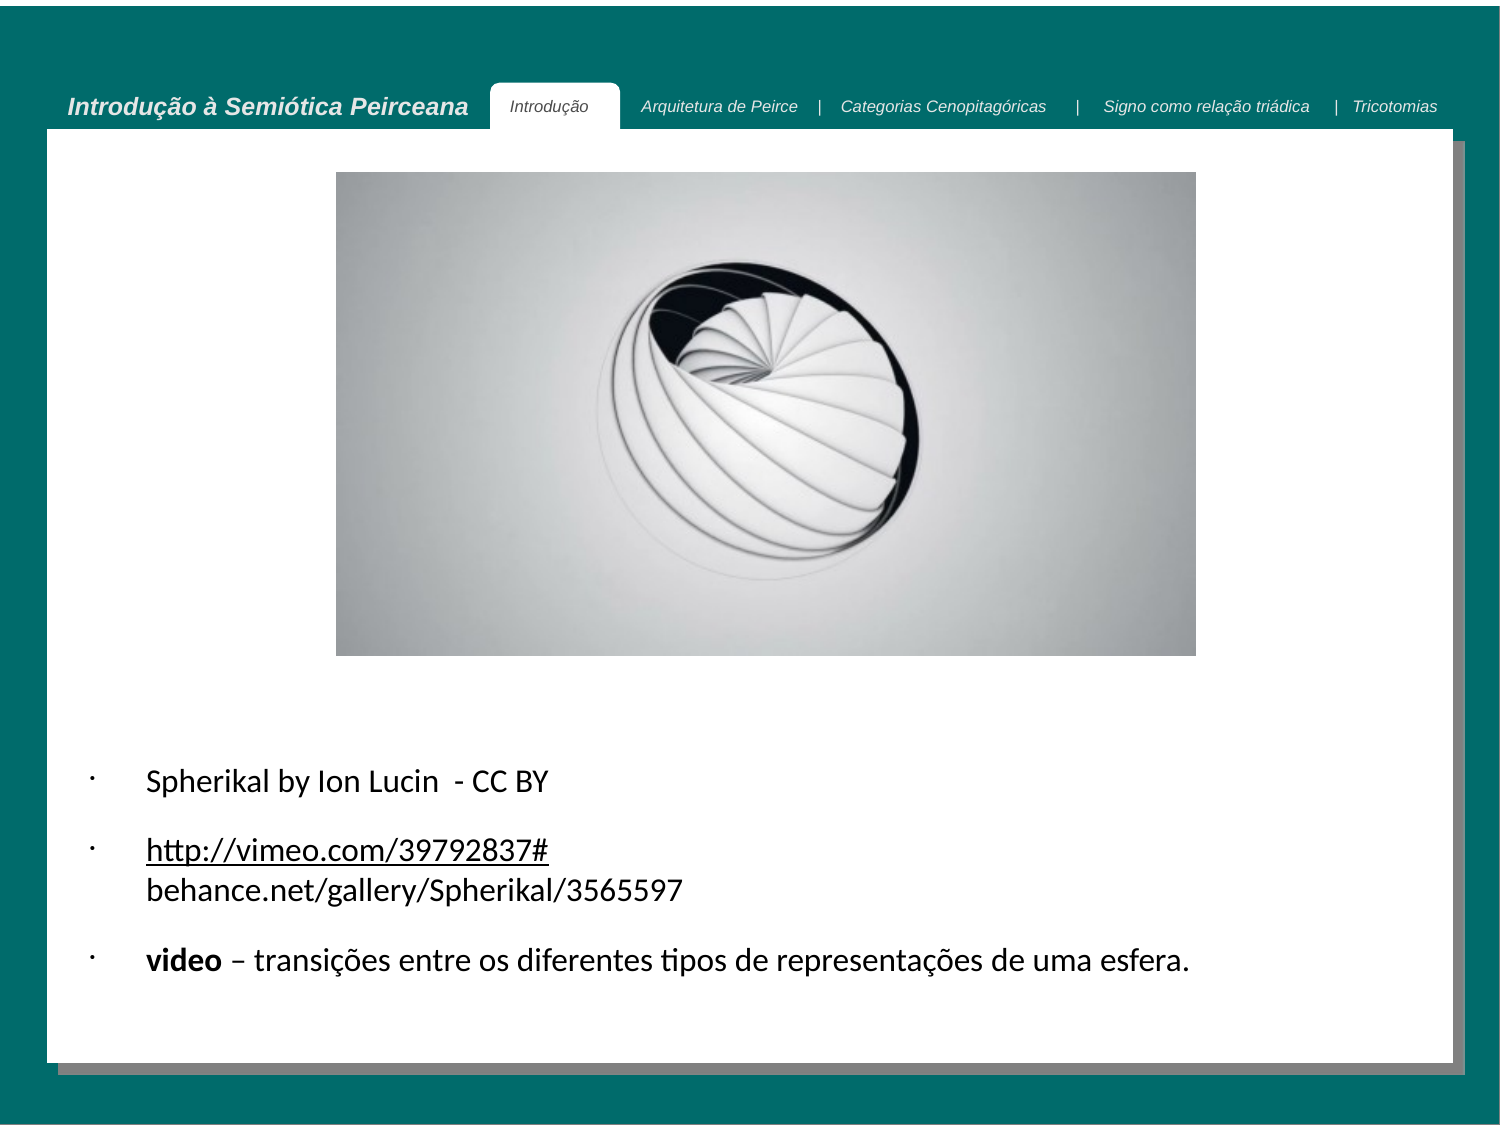

# Spherikal by Ion Lucin  - CC BY
http://vimeo.com/39792837#
behance.net/gallery/Spherikal/3565597
video – transições entre os diferentes tipos de representações de uma esfera.